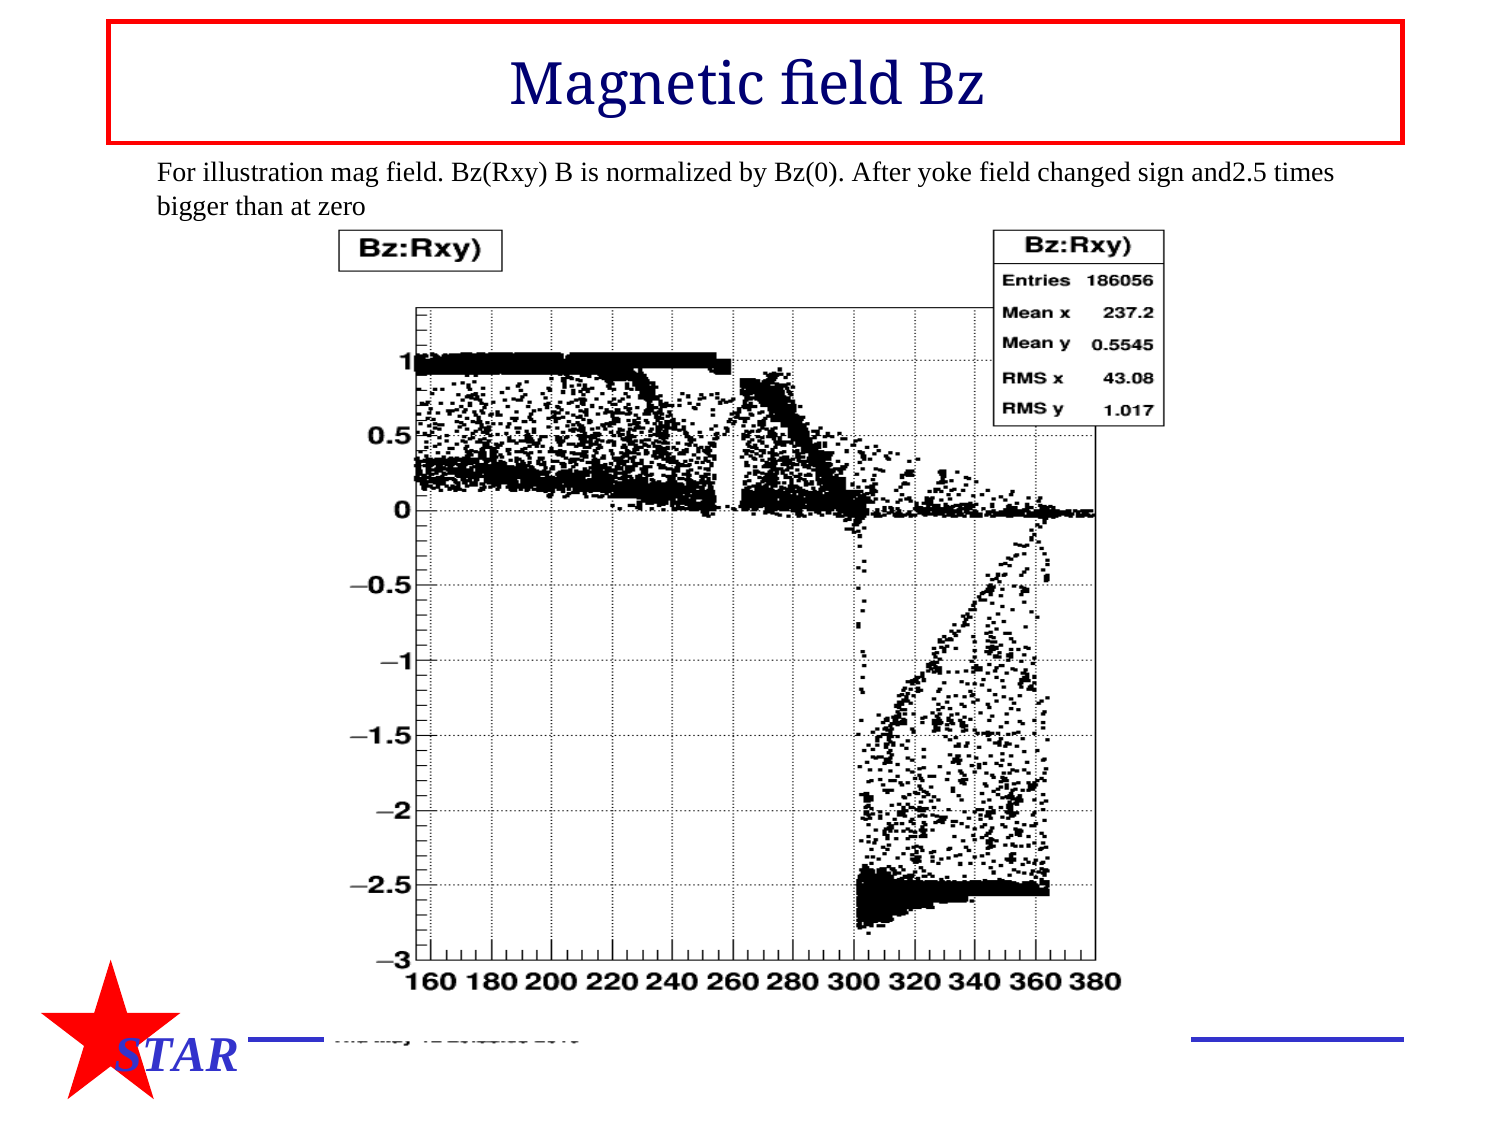

# Magnetic field Bz
For illustration mag field. Bz(Rxy) B is normalized by Bz(0). After yoke field changed sign and2.5 times bigger than at zero